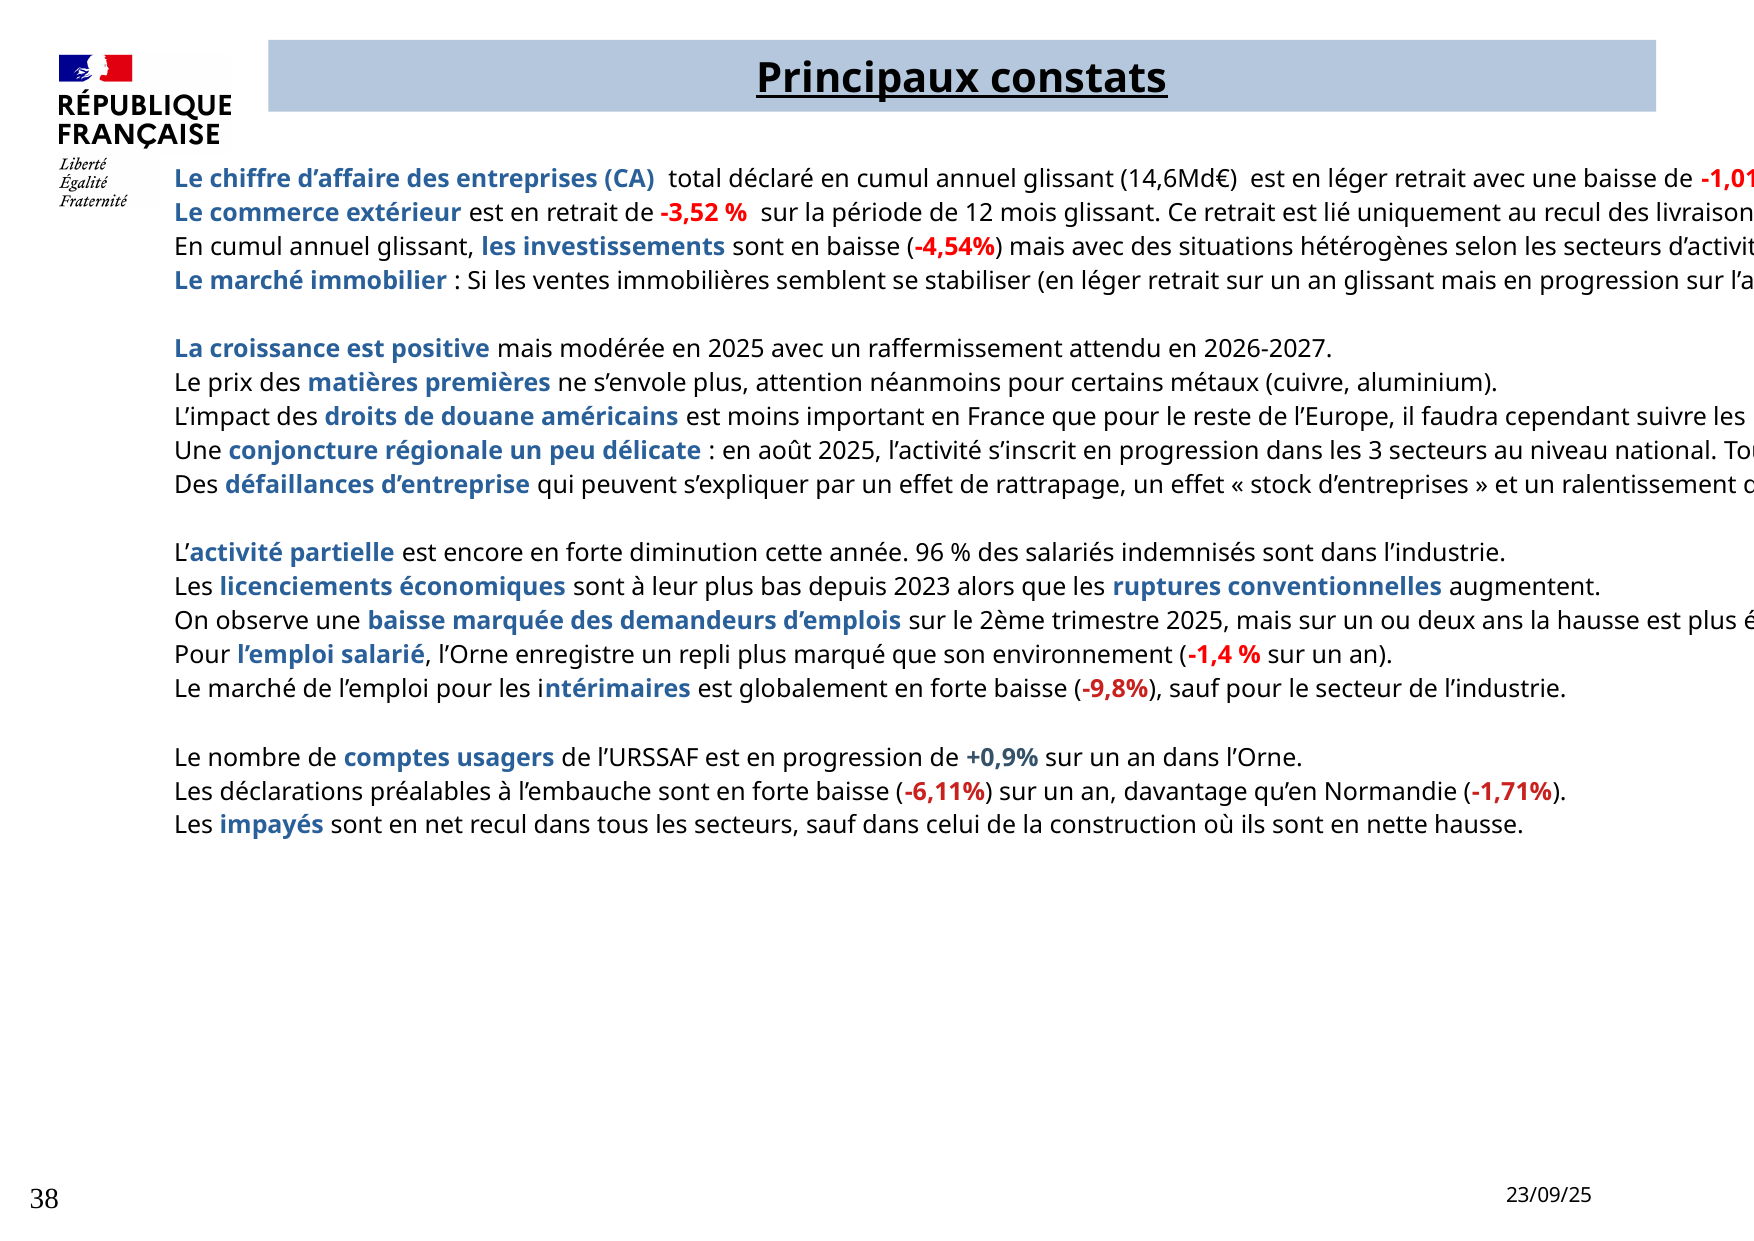

Principaux constats
Le chiffre d’affaire des entreprises (CA) total déclaré en cumul annuel glissant (14,6Md€) est en léger retrait avec une baisse de -1,01 %.
Le commerce extérieur est en retrait de -3,52 % sur la période de 12 mois glissant. Ce retrait est lié uniquement au recul des livraisons intracommunautaires (-8,84%), les exportations étant en hausse de +2,81%.
En cumul annuel glissant, les investissements sont en baisse (-4,54%) mais avec des situations hétérogènes selon les secteurs d’activité : progression de + 7,52 % dans le secteur de l’industrie, de +1,28 % dans le secteur de l’agriculture, mais est en retrait de -12,85 % dans le secteur de la construction et de -35,56 % dans le secteur du commerce.
Le marché immobilier : Si les ventes immobilières semblent se stabiliser (en léger retrait sur un an glissant mais en progression sur l’année 2025), les permis de construire sont en forte hausse.
La croissance est positive mais modérée en 2025 avec un raffermissement attendu en 2026-2027.
Le prix des matières premières ne s’envole plus, attention néanmoins pour certains métaux (cuivre, aluminium).
L’impact des droits de douane américains est moins important en France que pour le reste de l’Europe, il faudra cependant suivre les réorientations des exportations chinoises.
Une conjoncture régionale un peu délicate : en août 2025, l’activité s’inscrit en progression dans les 3 secteurs au niveau national. Toutefois, en Normandie, la production industrielle se stabilise tandis que celle dans les services marchands et le bâtiment est en léger retrait.
Des défaillances d’entreprise qui peuvent s’expliquer par un effet de rattrapage, un effet « stock d’entreprises » et un ralentissement de l’activité économique dans un climat d’incertitude.
L’activité partielle est encore en forte diminution cette année. 96 % des salariés indemnisés sont dans l’industrie.
Les licenciements économiques sont à leur plus bas depuis 2023 alors que les ruptures conventionnelles augmentent.
On observe une baisse marquée des demandeurs d’emplois sur le 2ème trimestre 2025, mais sur un ou deux ans la hausse est plus élevée que dans la moyenne régionale, et ce pour toutes les catégories. Le taux de chômage reste néanmoins toujours inférieur à celui du niveau national (7,2 % contre 7,5%) , égal au niveau régional.
Pour l’emploi salarié, l’Orne enregistre un repli plus marqué que son environnement (-1,4 % sur un an).
Le marché de l’emploi pour les intérimaires est globalement en forte baisse (-9,8%), sauf pour le secteur de l’industrie.
Le nombre de comptes usagers de l’URSSAF est en progression de +0,9% sur un an dans l’Orne.
Les déclarations préalables à l’embauche sont en forte baisse (-6,11%) sur un an, davantage qu’en Normandie (-1,71%).
Les impayés sont en net recul dans tous les secteurs, sauf dans celui de la construction où ils sont en nette hausse.